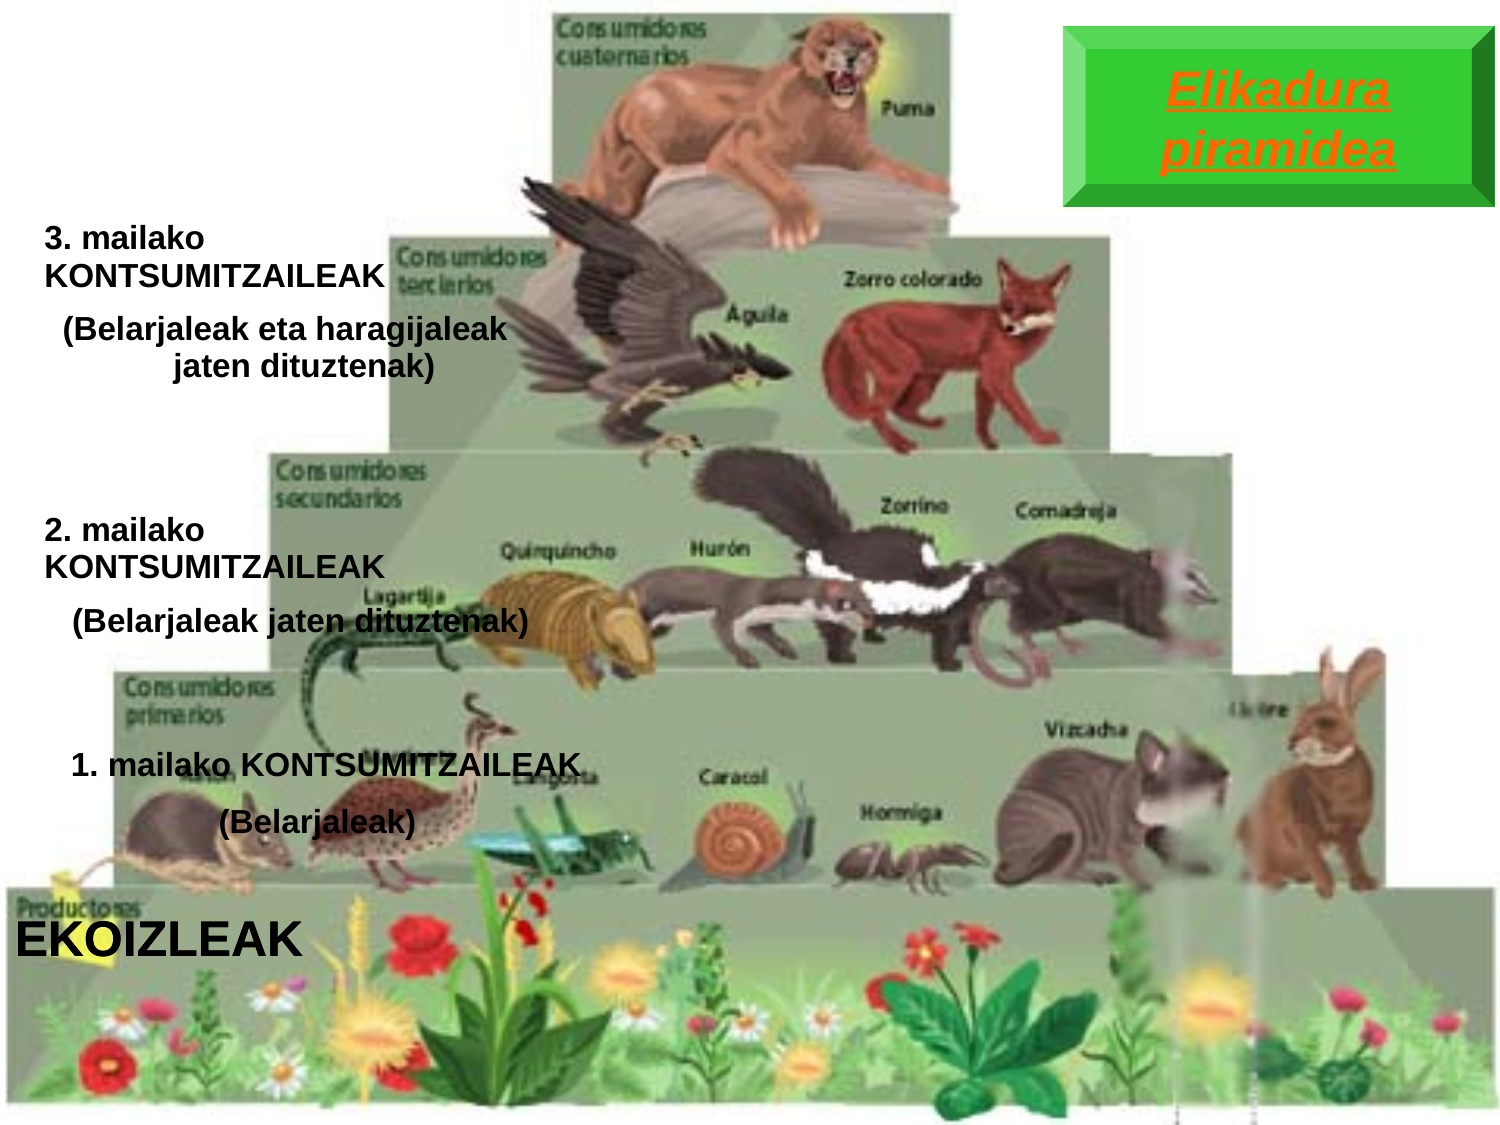

Elikadura piramidea
3. mailako KONTSUMITZAILEAK
 (Belarjaleak eta haragijaleak jaten dituztenak)
2. mailako KONTSUMITZAILEAK
 (Belarjaleak jaten dituztenak)
1. mailako KONTSUMITZAILEAK
 (Belarjaleak)
# EKOIZLEAK
EKOIZLEAK